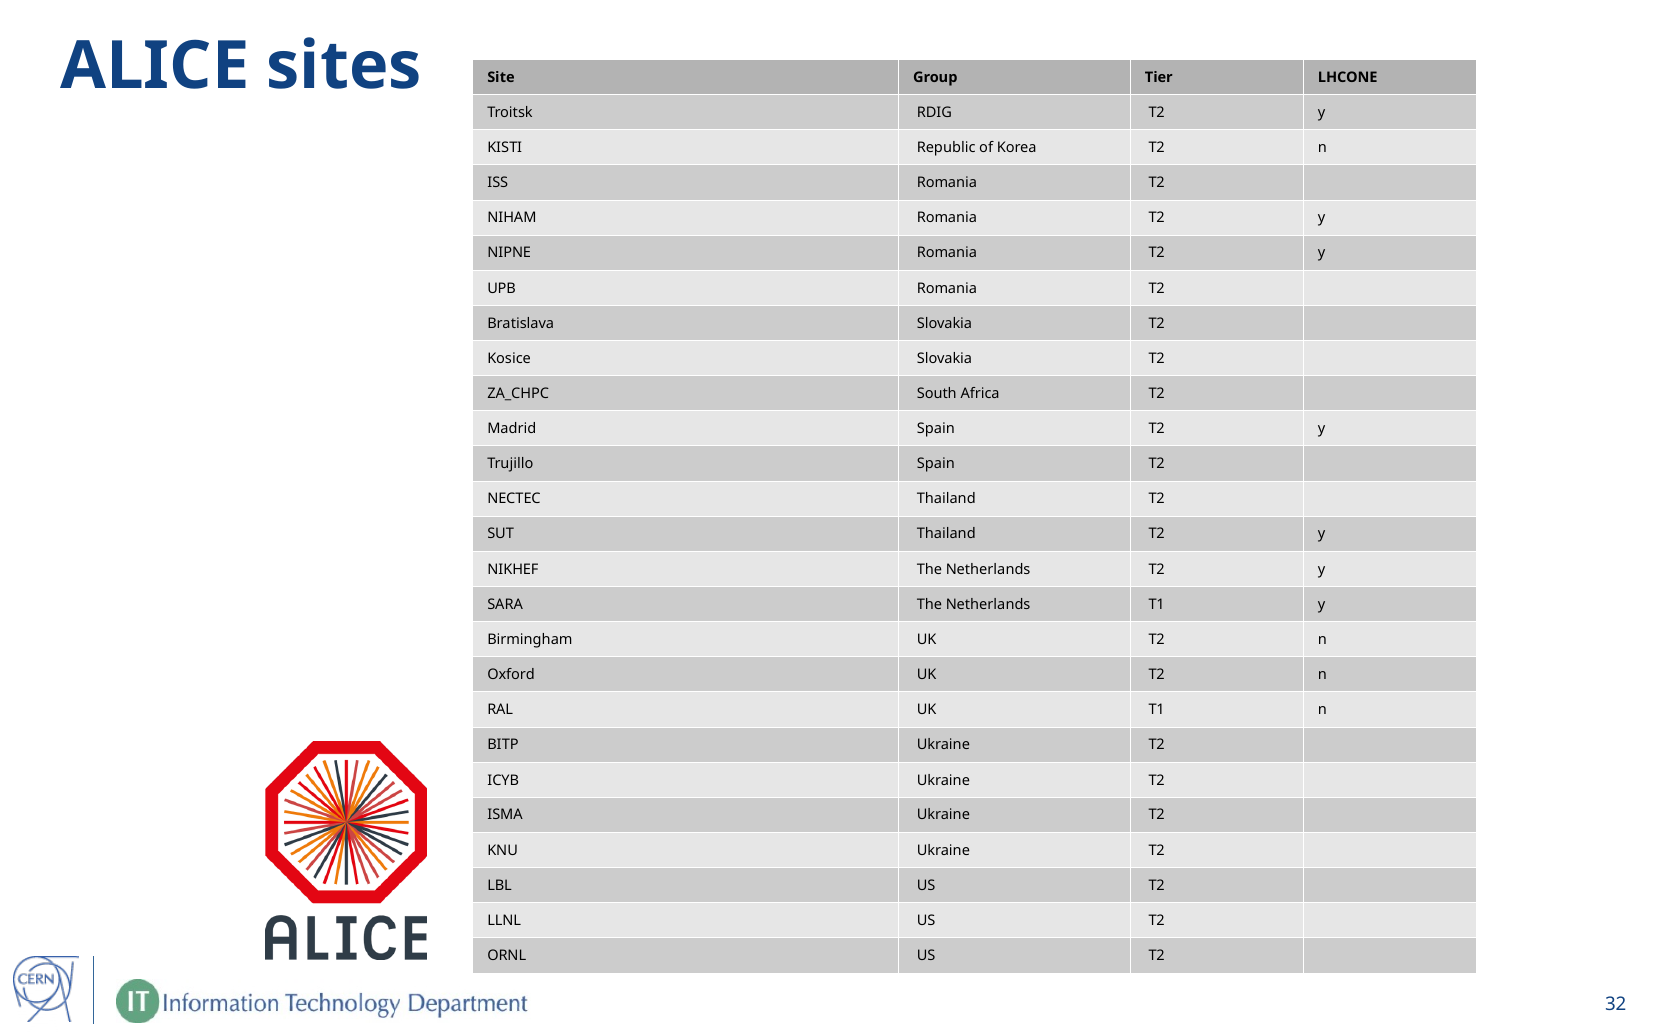

# ALICE sites
| Site | Group | Tier | LHCONE |
| --- | --- | --- | --- |
| Troitsk | RDIG | T2 | y |
| KISTI | Republic of Korea | T2 | n |
| ISS | Romania | T2 | |
| NIHAM | Romania | T2 | y |
| NIPNE | Romania | T2 | y |
| UPB | Romania | T2 | |
| Bratislava | Slovakia | T2 | |
| Kosice | Slovakia | T2 | |
| ZA\_CHPC | South Africa | T2 | |
| Madrid | Spain | T2 | y |
| Trujillo | Spain | T2 | |
| NECTEC | Thailand | T2 | |
| SUT | Thailand | T2 | y |
| NIKHEF | The Netherlands | T2 | y |
| SARA | The Netherlands | T1 | y |
| Birmingham | UK | T2 | n |
| Oxford | UK | T2 | n |
| RAL | UK | T1 | n |
| BITP | Ukraine | T2 | |
| ICYB | Ukraine | T2 | |
| ISMA | Ukraine | T2 | |
| KNU | Ukraine | T2 | |
| LBL | US | T2 | |
| LLNL | US | T2 | |
| ORNL | US | T2 | |